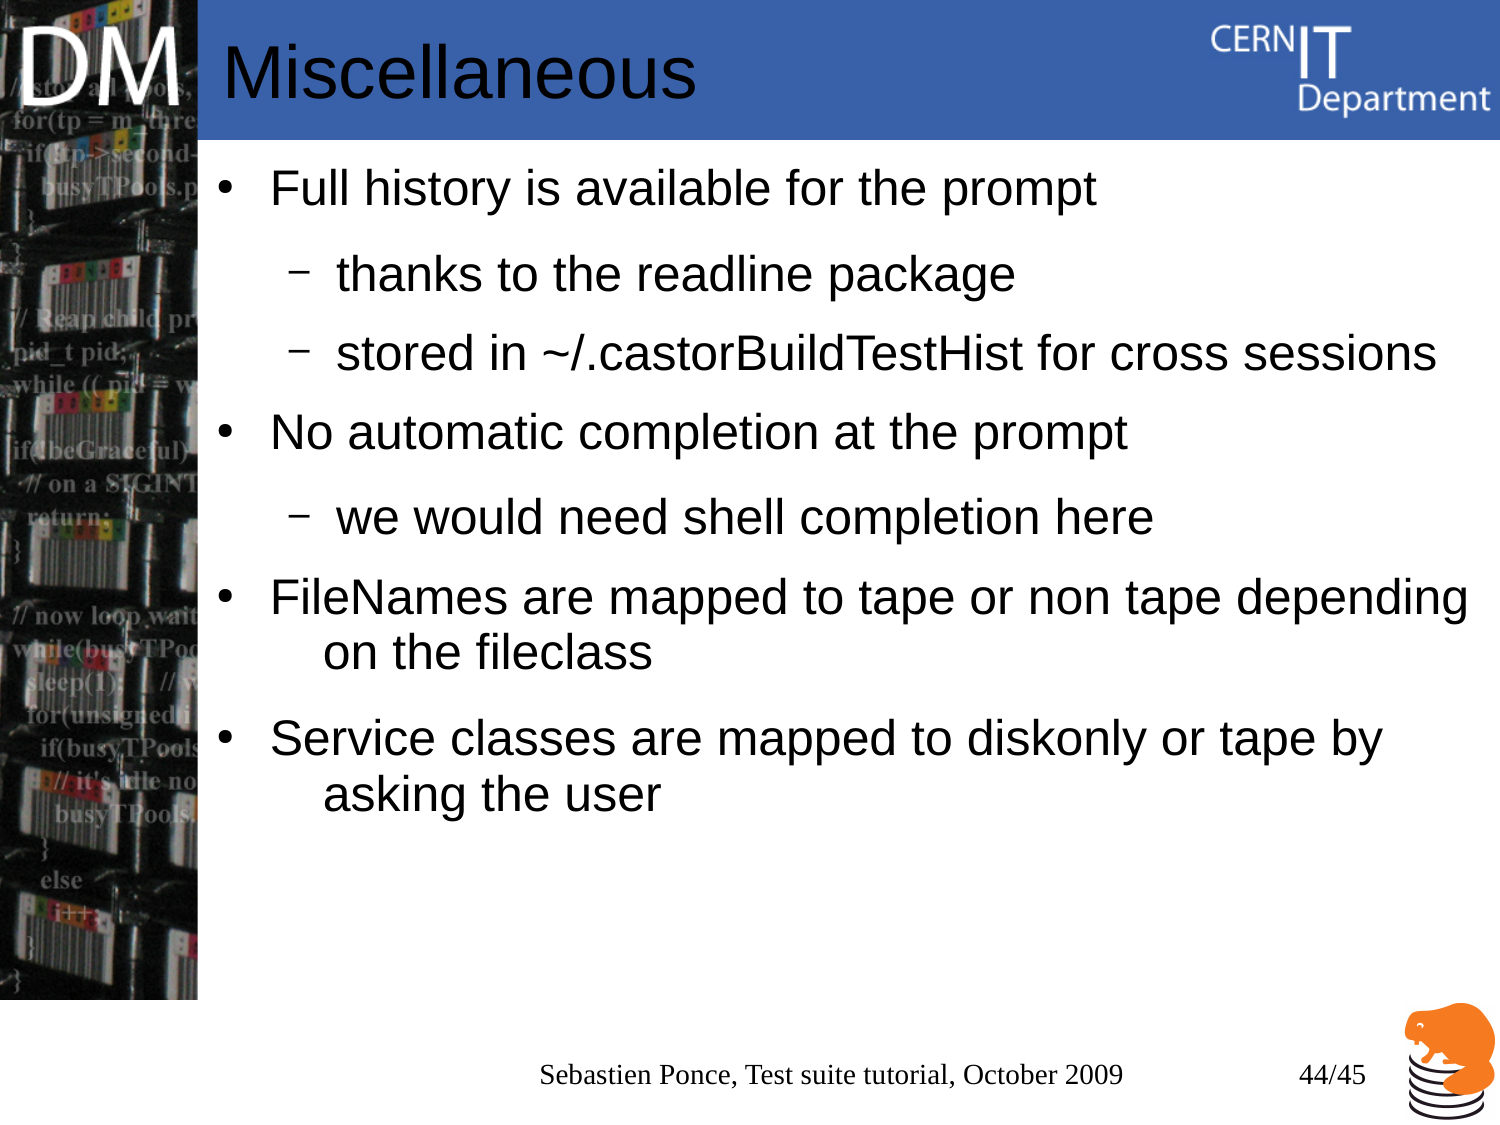

# Miscellaneous
Full history is available for the prompt
thanks to the readline package
stored in ~/.castorBuildTestHist for cross sessions
No automatic completion at the prompt
we would need shell completion here
FileNames are mapped to tape or non tape depending on the fileclass
Service classes are mapped to diskonly or tape by asking the user